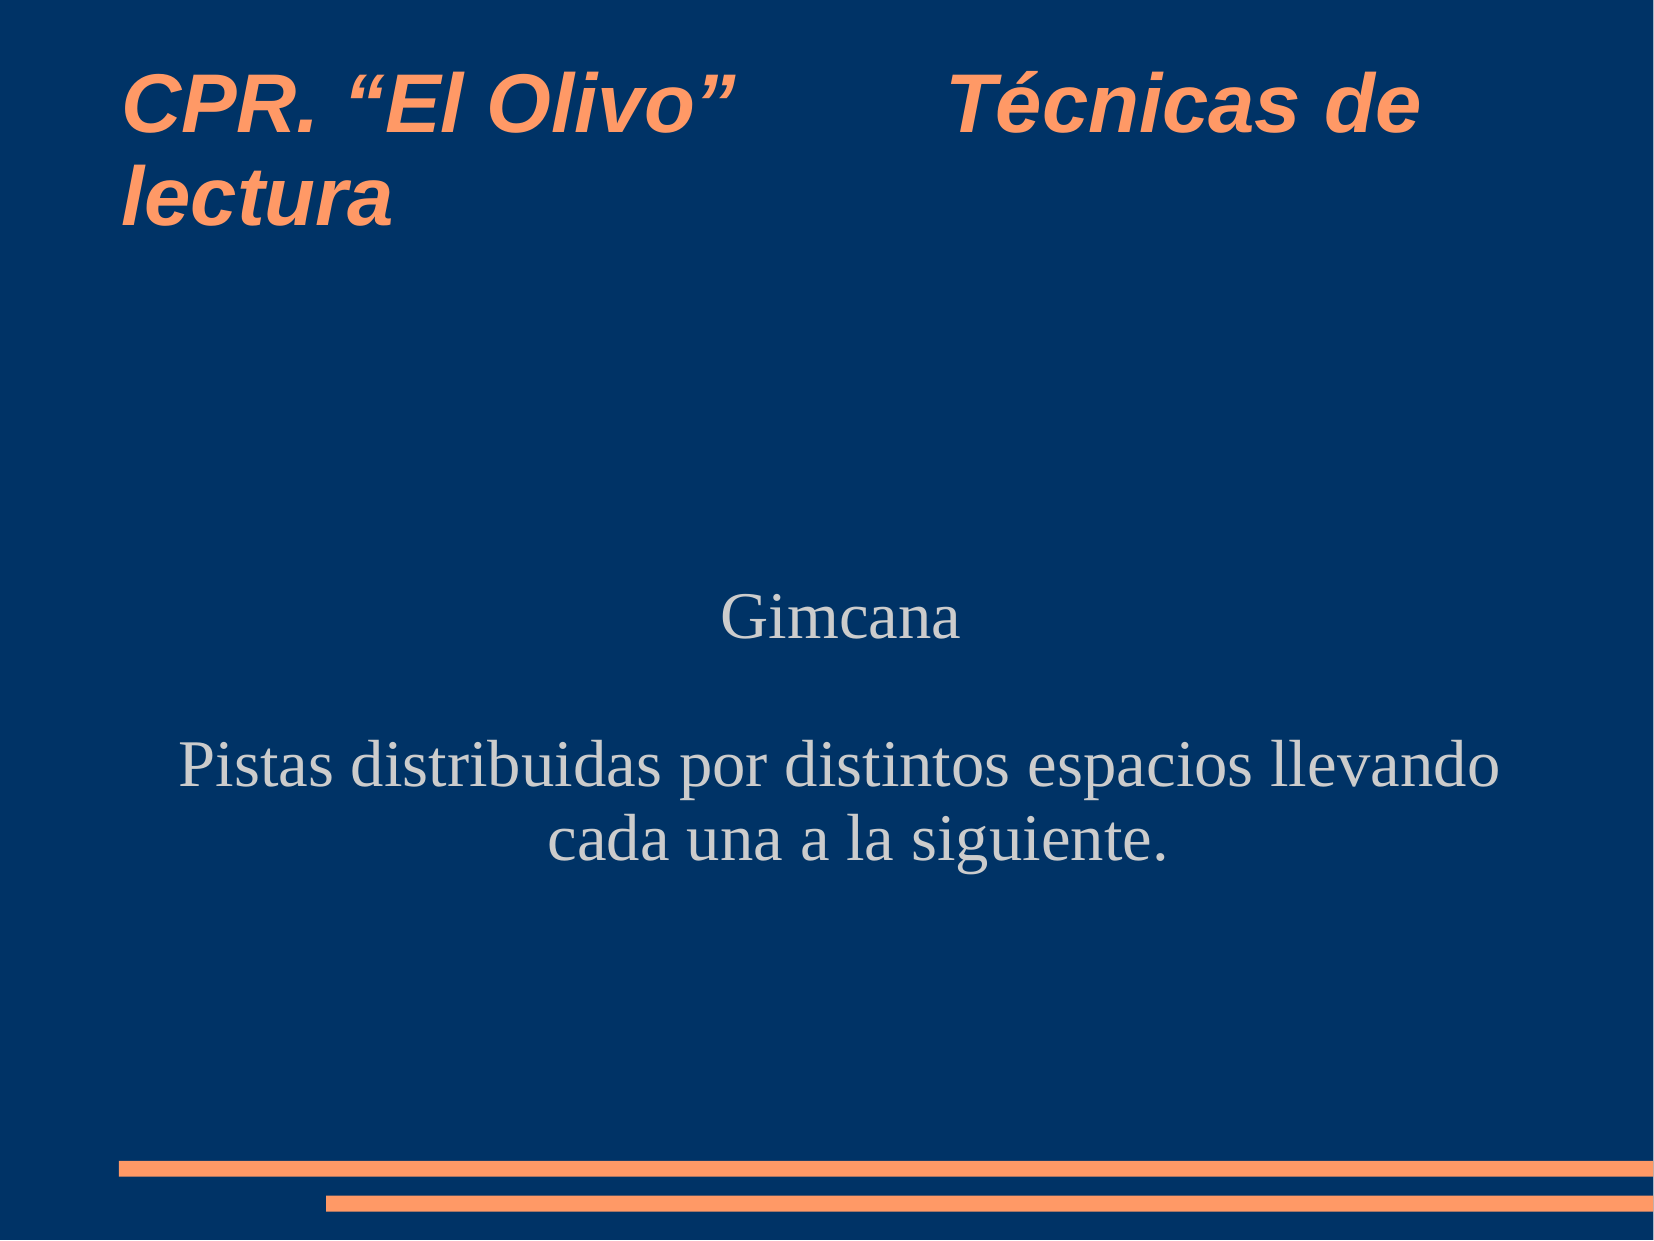

# CPR. “El Olivo” Técnicas de lectura
Gimcana
Pistas distribuidas por distintos espacios llevando cada una a la siguiente.